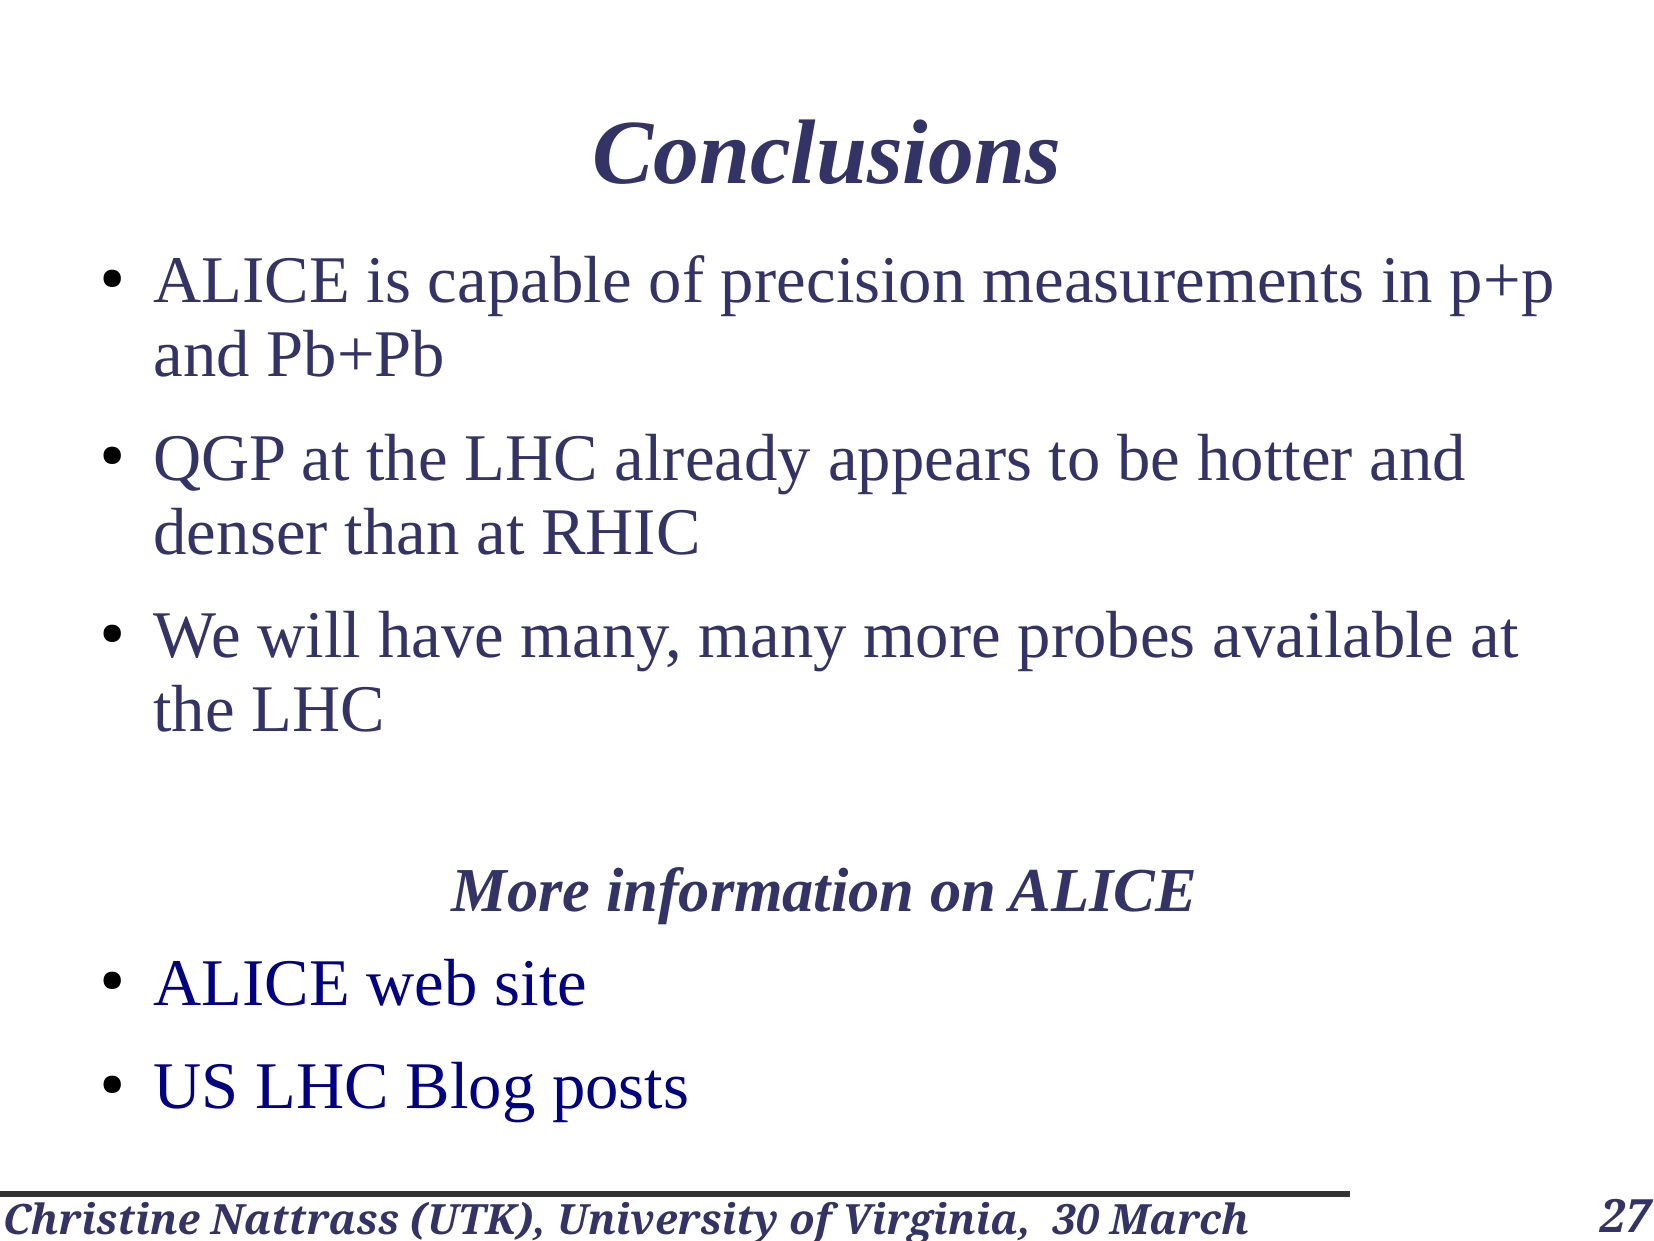

# Conclusions
ALICE is capable of precision measurements in p+p and Pb+Pb
QGP at the LHC already appears to be hotter and denser than at RHIC
We will have many, many more probes available at the LHC
More information on ALICE
ALICE web site
US LHC Blog posts